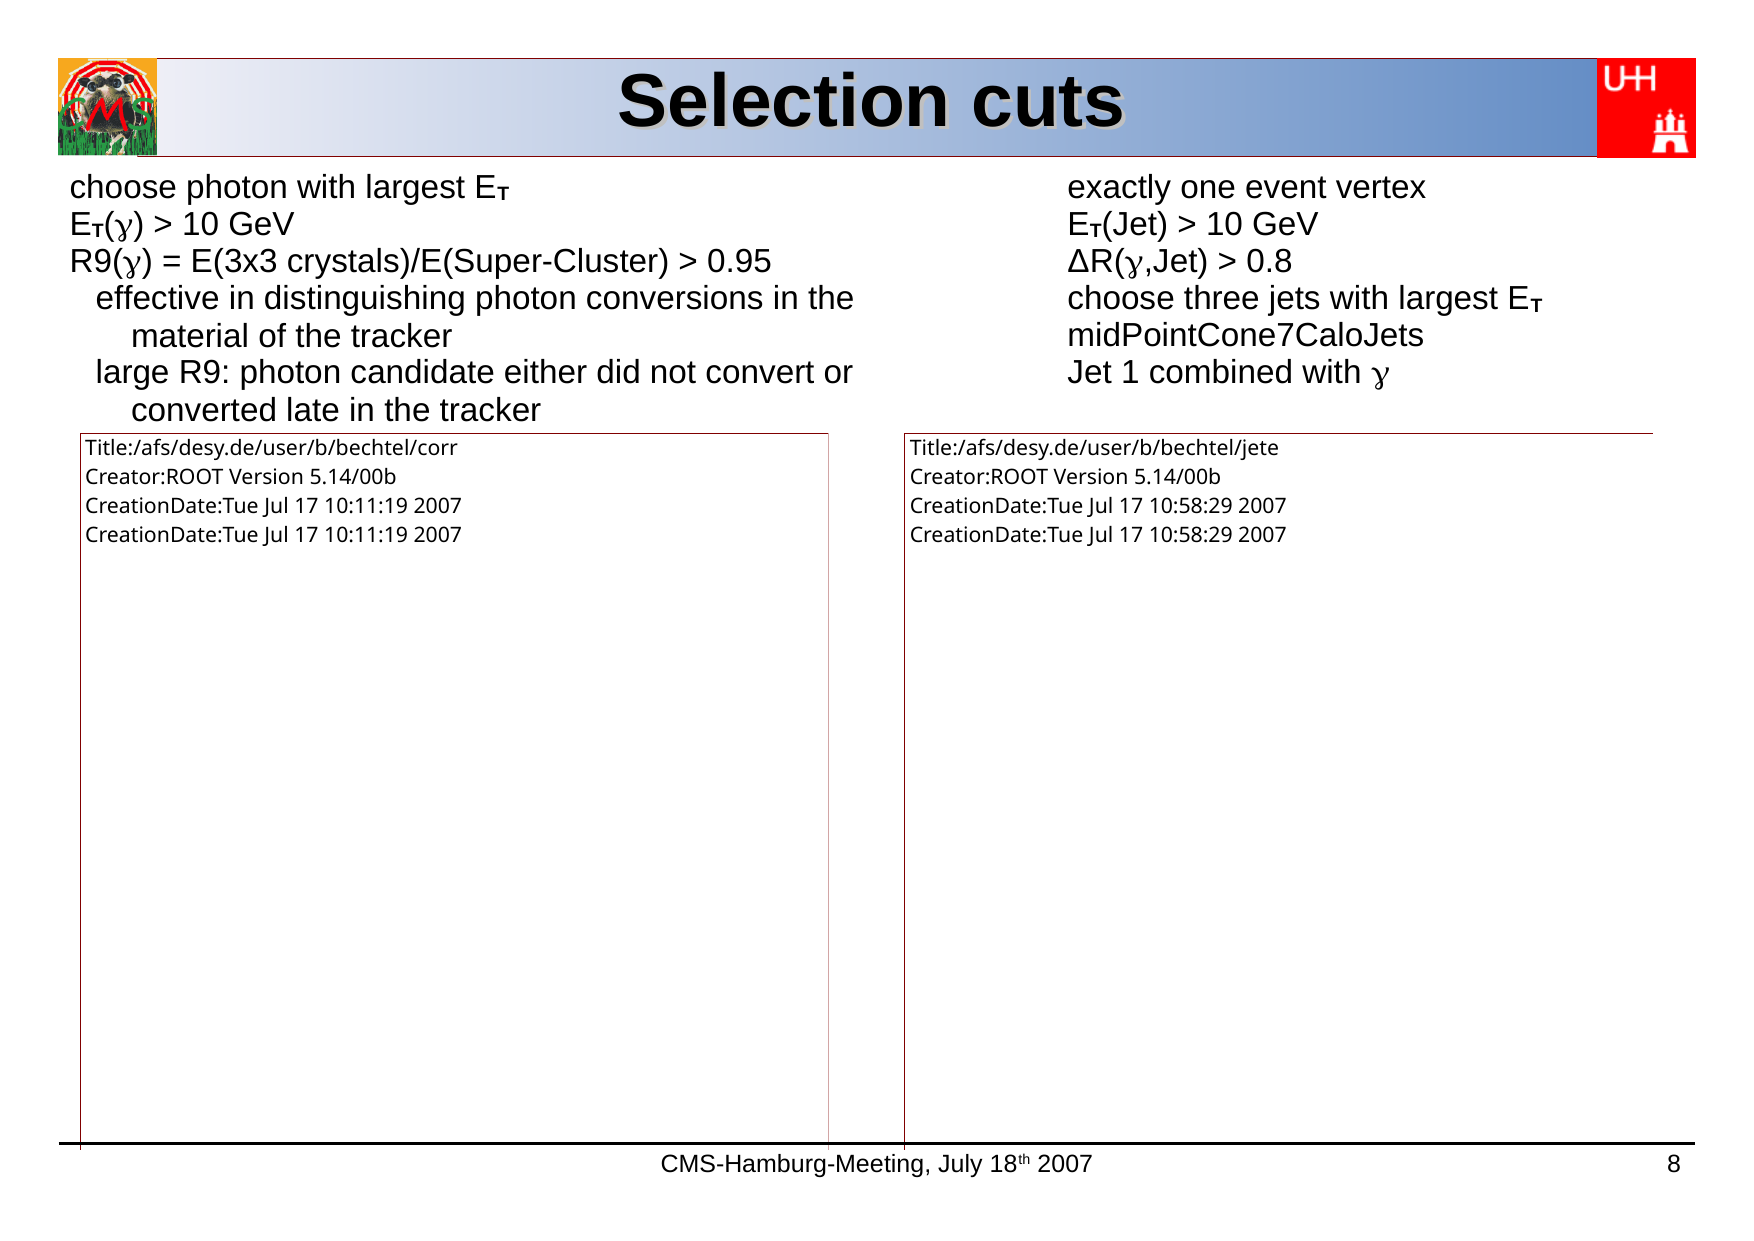

Selection cuts
 choose photon with largest ET
 ET() > 10 GeV
 R9() = E(3x3 crystals)/E(Super-Cluster) > 0.95
effective in distinguishing photon conversions in the material of the tracker
large R9: photon candidate either did not convert or converted late in the tracker
 exactly one event vertex
 ET(Jet) > 10 GeV
 ΔR(,Jet) > 0.8
 choose three jets with largest ET
 midPointCone7CaloJets
 Jet 1 combined with 
CMS-Hamburg-Meeting, July 18th 2007